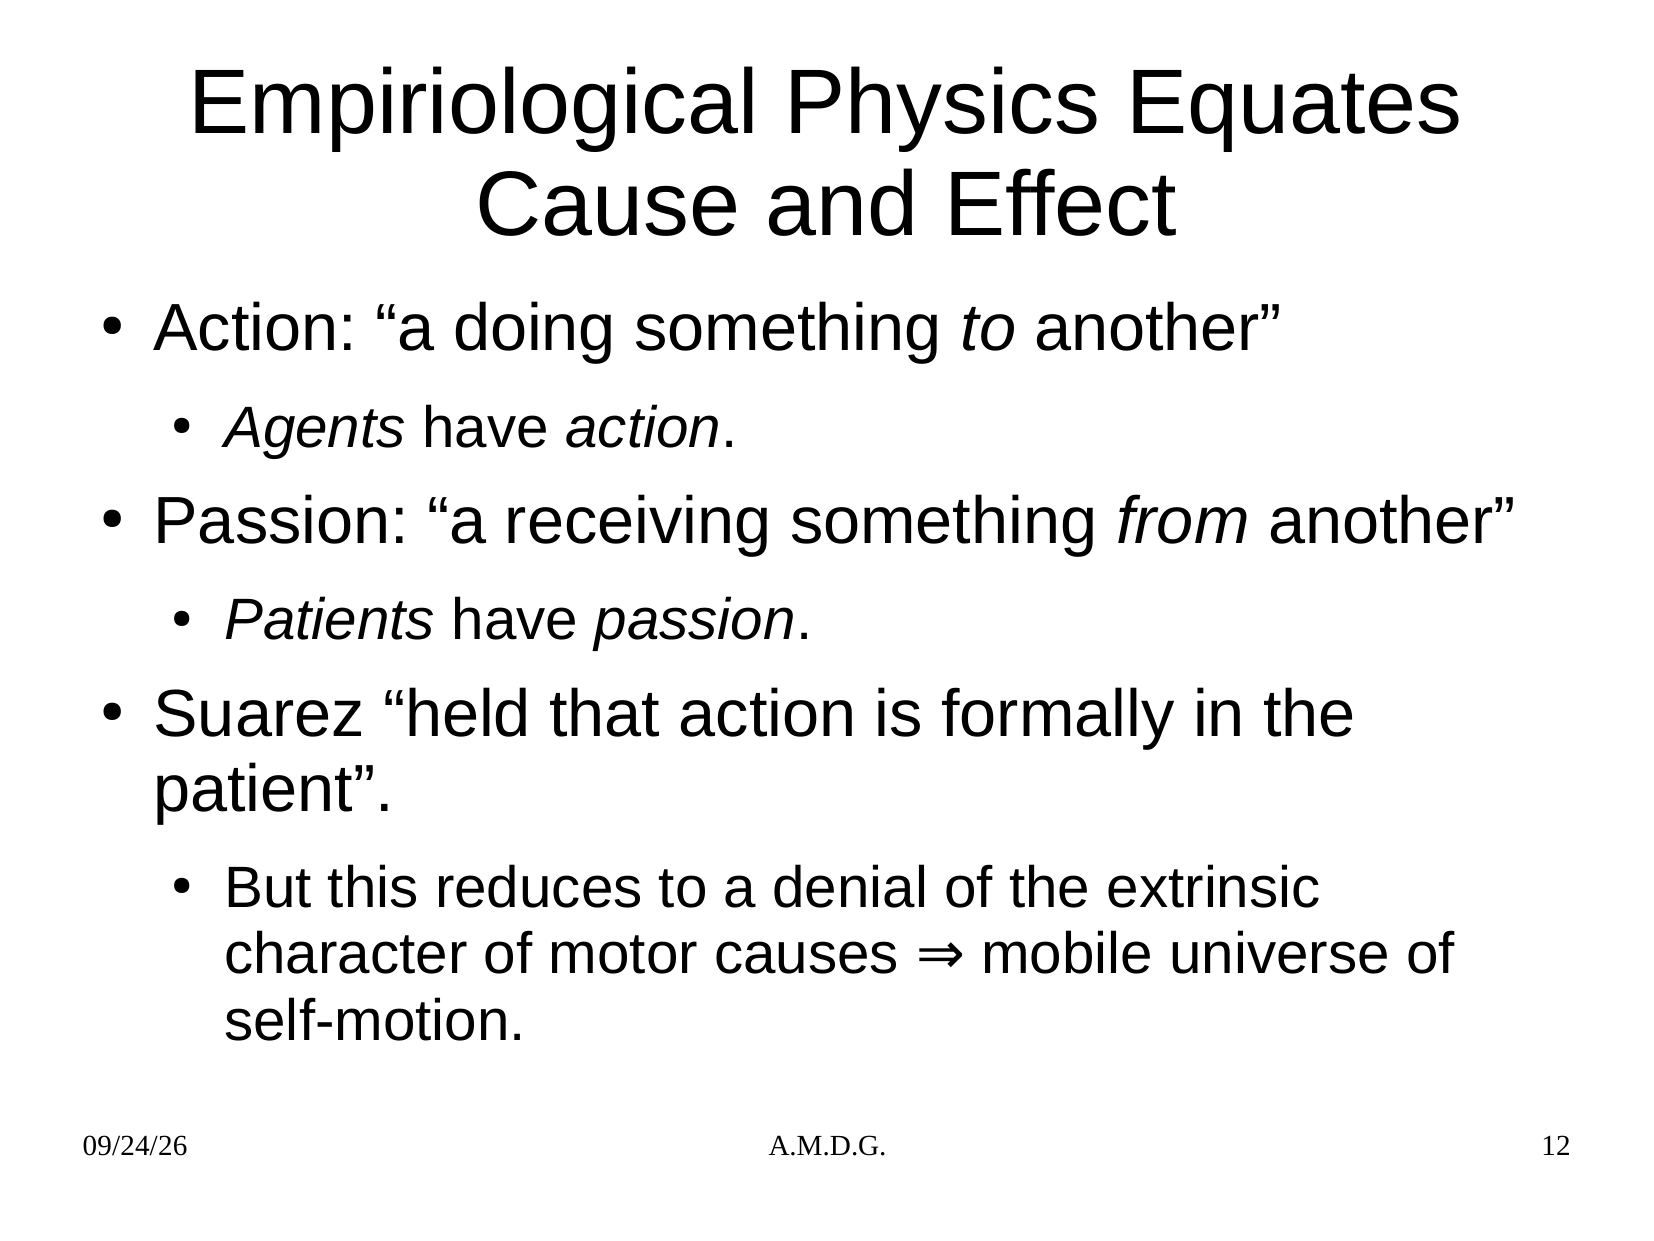

Empiriological Physics Equates Cause and Effect
# Action: “a doing something to another”
Agents have action.
Passion: “a receiving something from another”
Patients have passion.
Suarez “held that action is formally in the patient”.
But this reduces to a denial of the extrinsic character of motor causes ⇒ mobile universe of self-motion.
A.M.D.G.
12